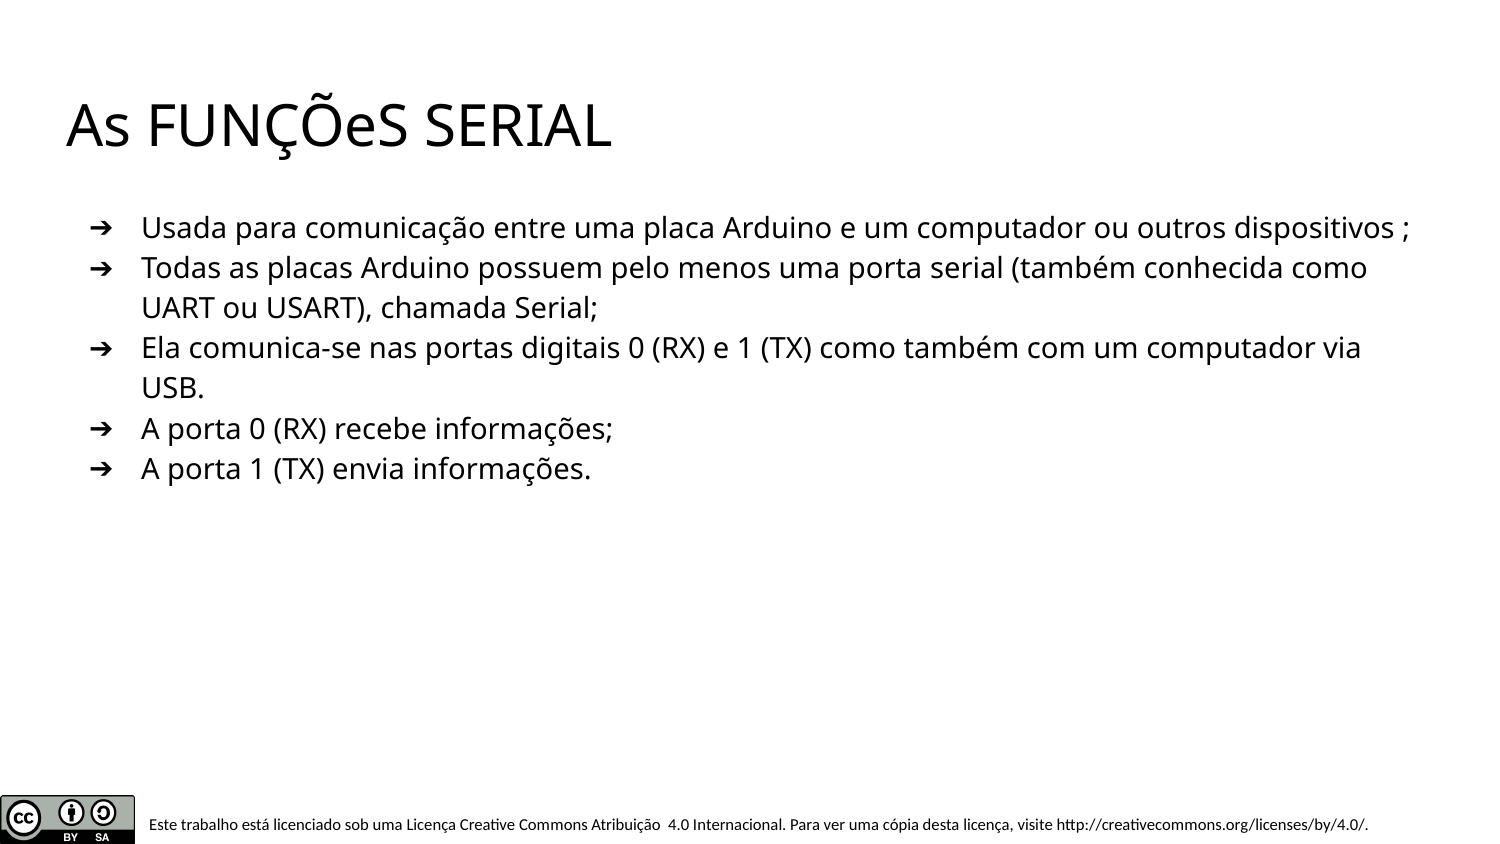

# As FUNÇÕeS SERIAL
Usada para comunicação entre uma placa Arduino e um computador ou outros dispositivos ;
Todas as placas Arduino possuem pelo menos uma porta serial (também conhecida como UART ou USART), chamada Serial;
Ela comunica-se nas portas digitais 0 (RX) e 1 (TX) como também com um computador via USB.
A porta 0 (RX) recebe informações;
A porta 1 (TX) envia informações.
Este trabalho está licenciado sob uma Licença Creative Commons Atribuição 4.0 Internacional. Para ver uma cópia desta licença, visite http://creativecommons.org/licenses/by/4.0/.